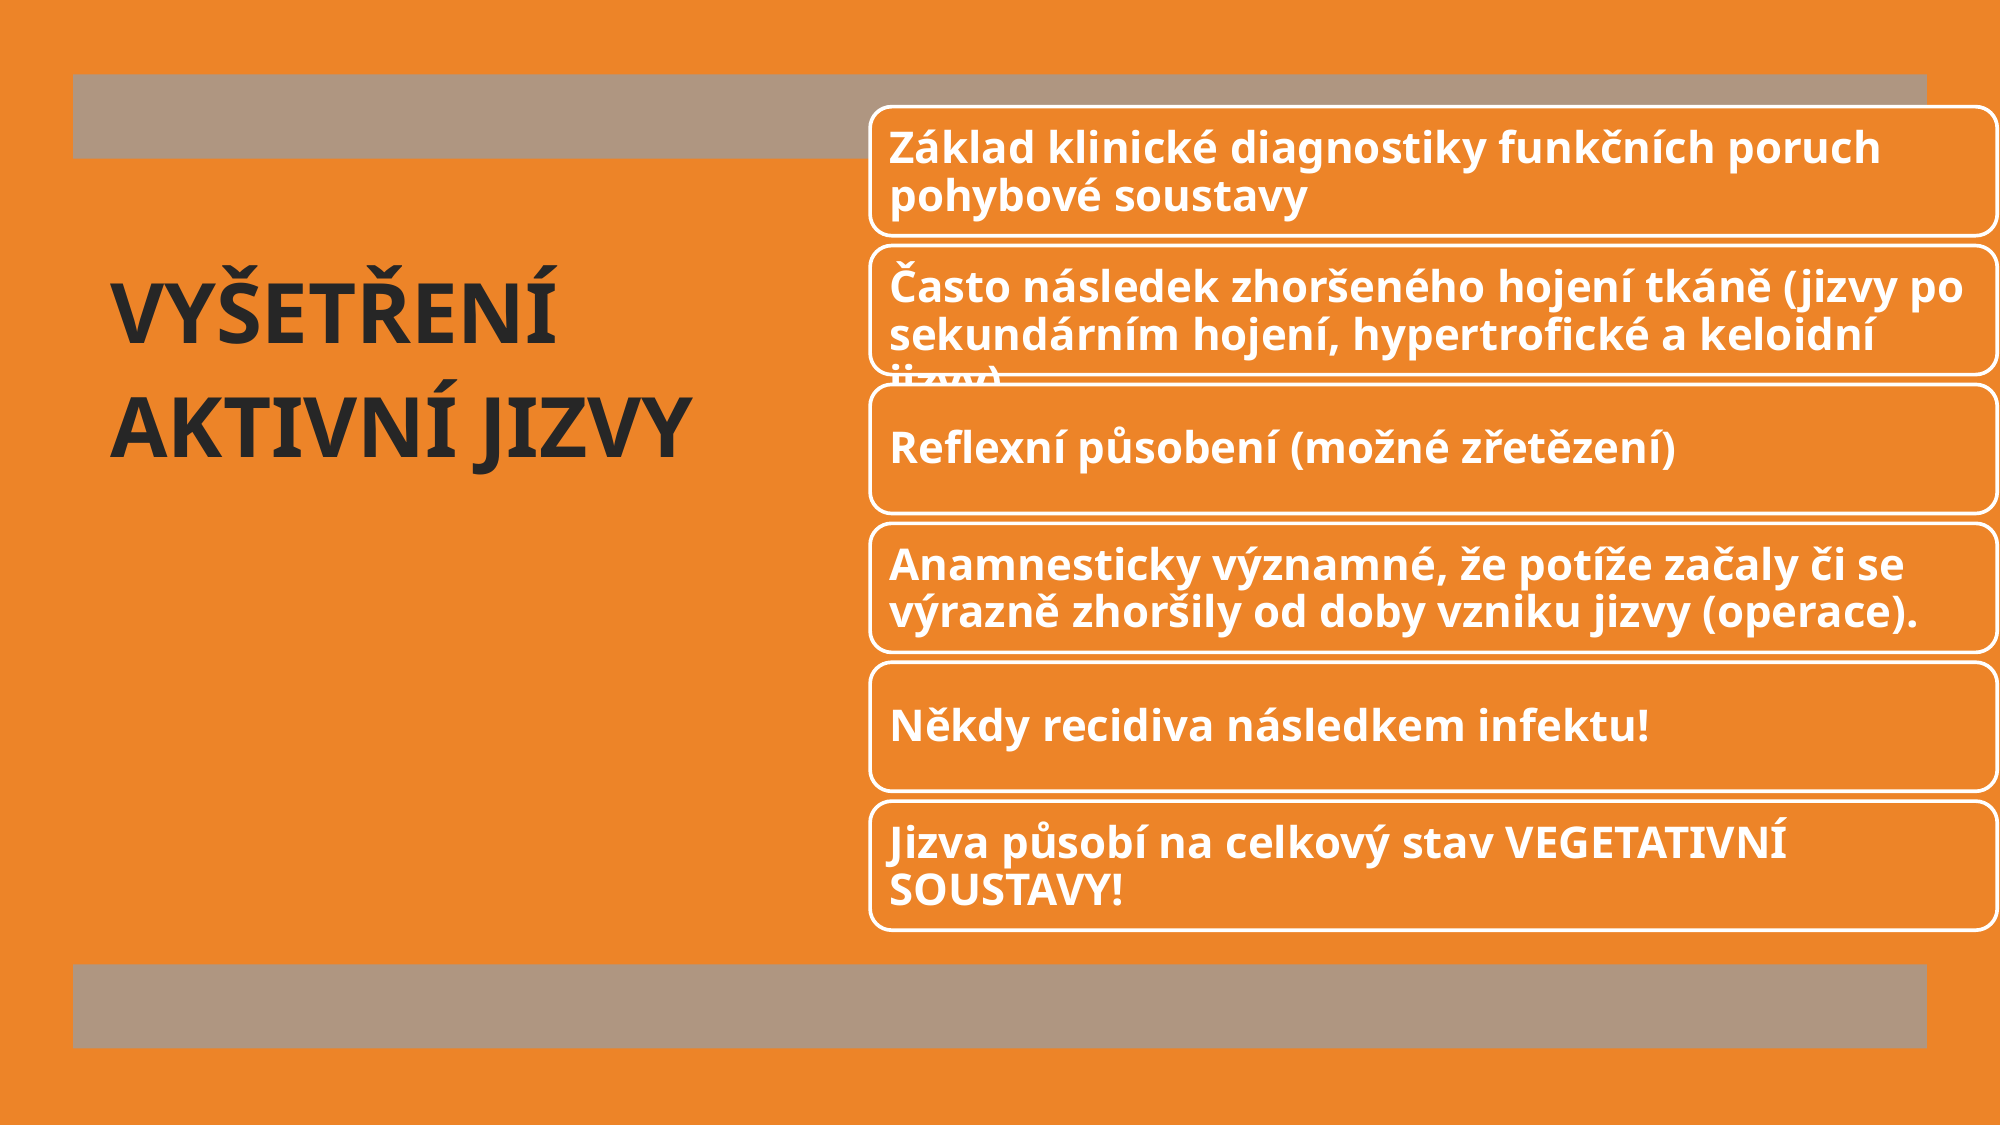

Základ klinické diagnostiky funkčních poruch pohybové soustavy
Často následek zhoršeného hojení tkáně (jizvy po sekundárním hojení, hypertrofické a keloidní jizvy)
Reflexní působení (možné zřetězení)
Anamnesticky významné, že potíže začaly či se výrazně zhoršily od doby vzniku jizvy (operace).
Někdy recidiva následkem infektu!
Jizva působí na celkový stav VEGETATIVNÍ SOUSTAVY!
# VYŠETŘENÍ AKTIVNÍ JIZVY